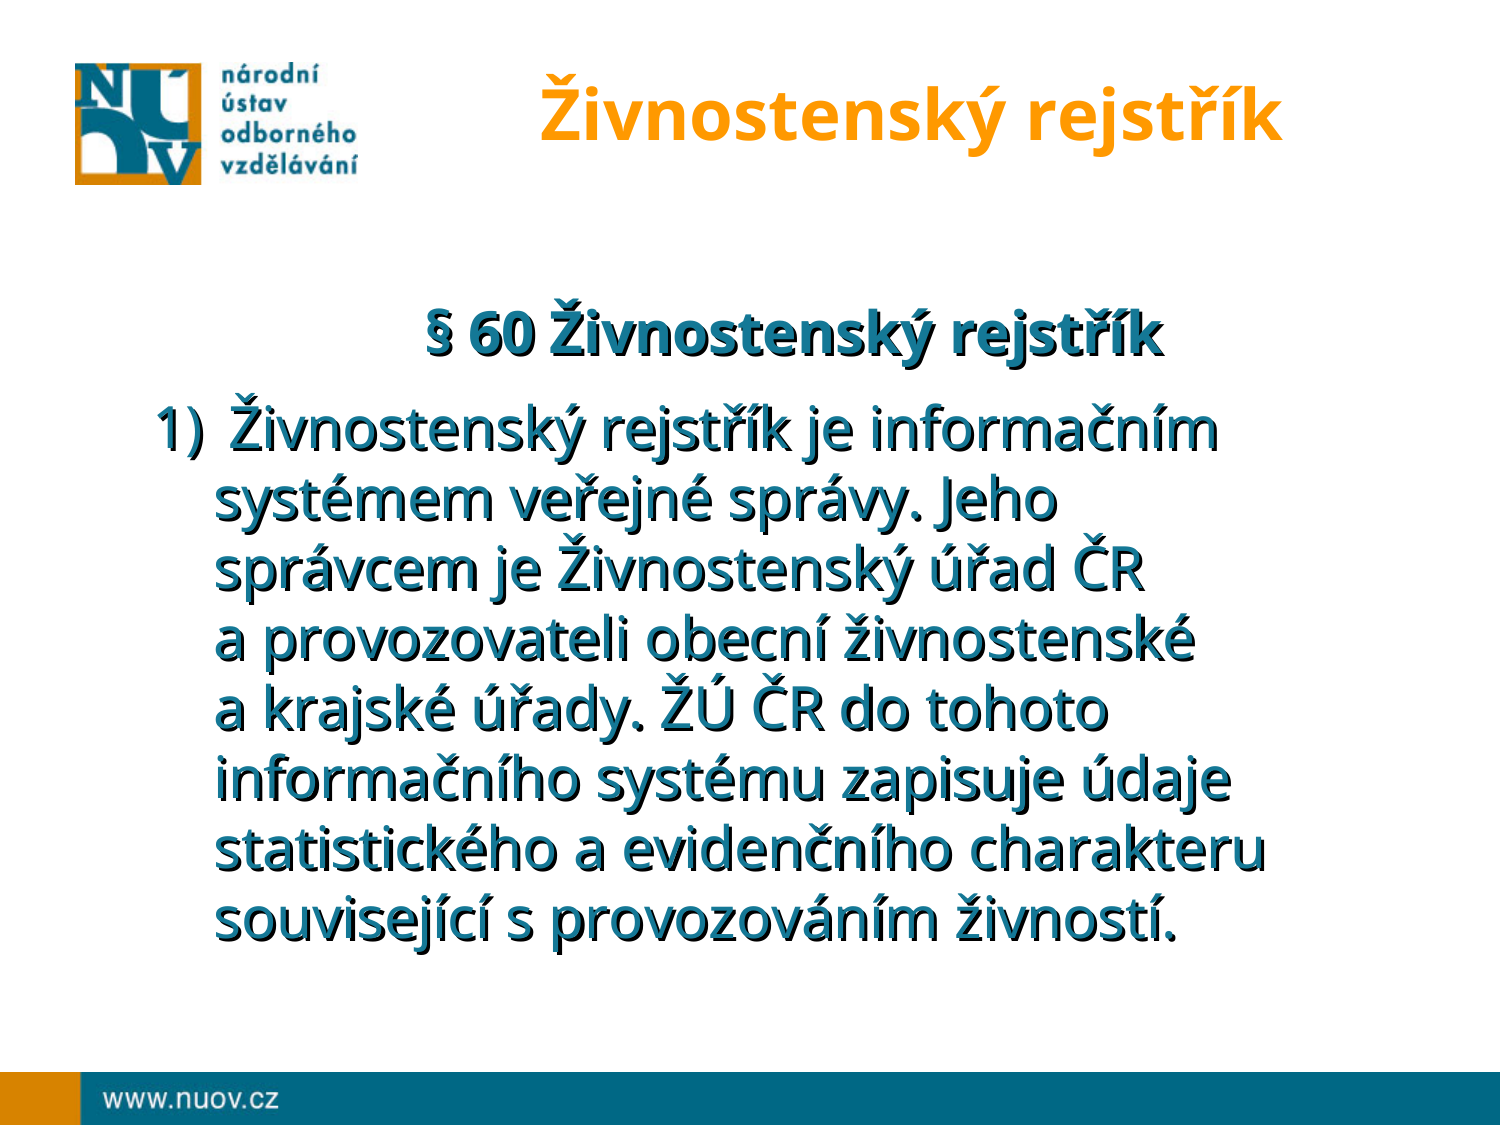

# Živnostenský rejstřík
§ 60 Živnostenský rejstřík
 Živnostenský rejstřík je informačním
 systémem veřejné správy. Jeho
 správcem je Živnostenský úřad ČR
 a provozovateli obecní živnostenské
 a krajské úřady. ŽÚ ČR do tohoto
 informačního systému zapisuje údaje
 statistického a evidenčního charakteru
 související s provozováním živností.